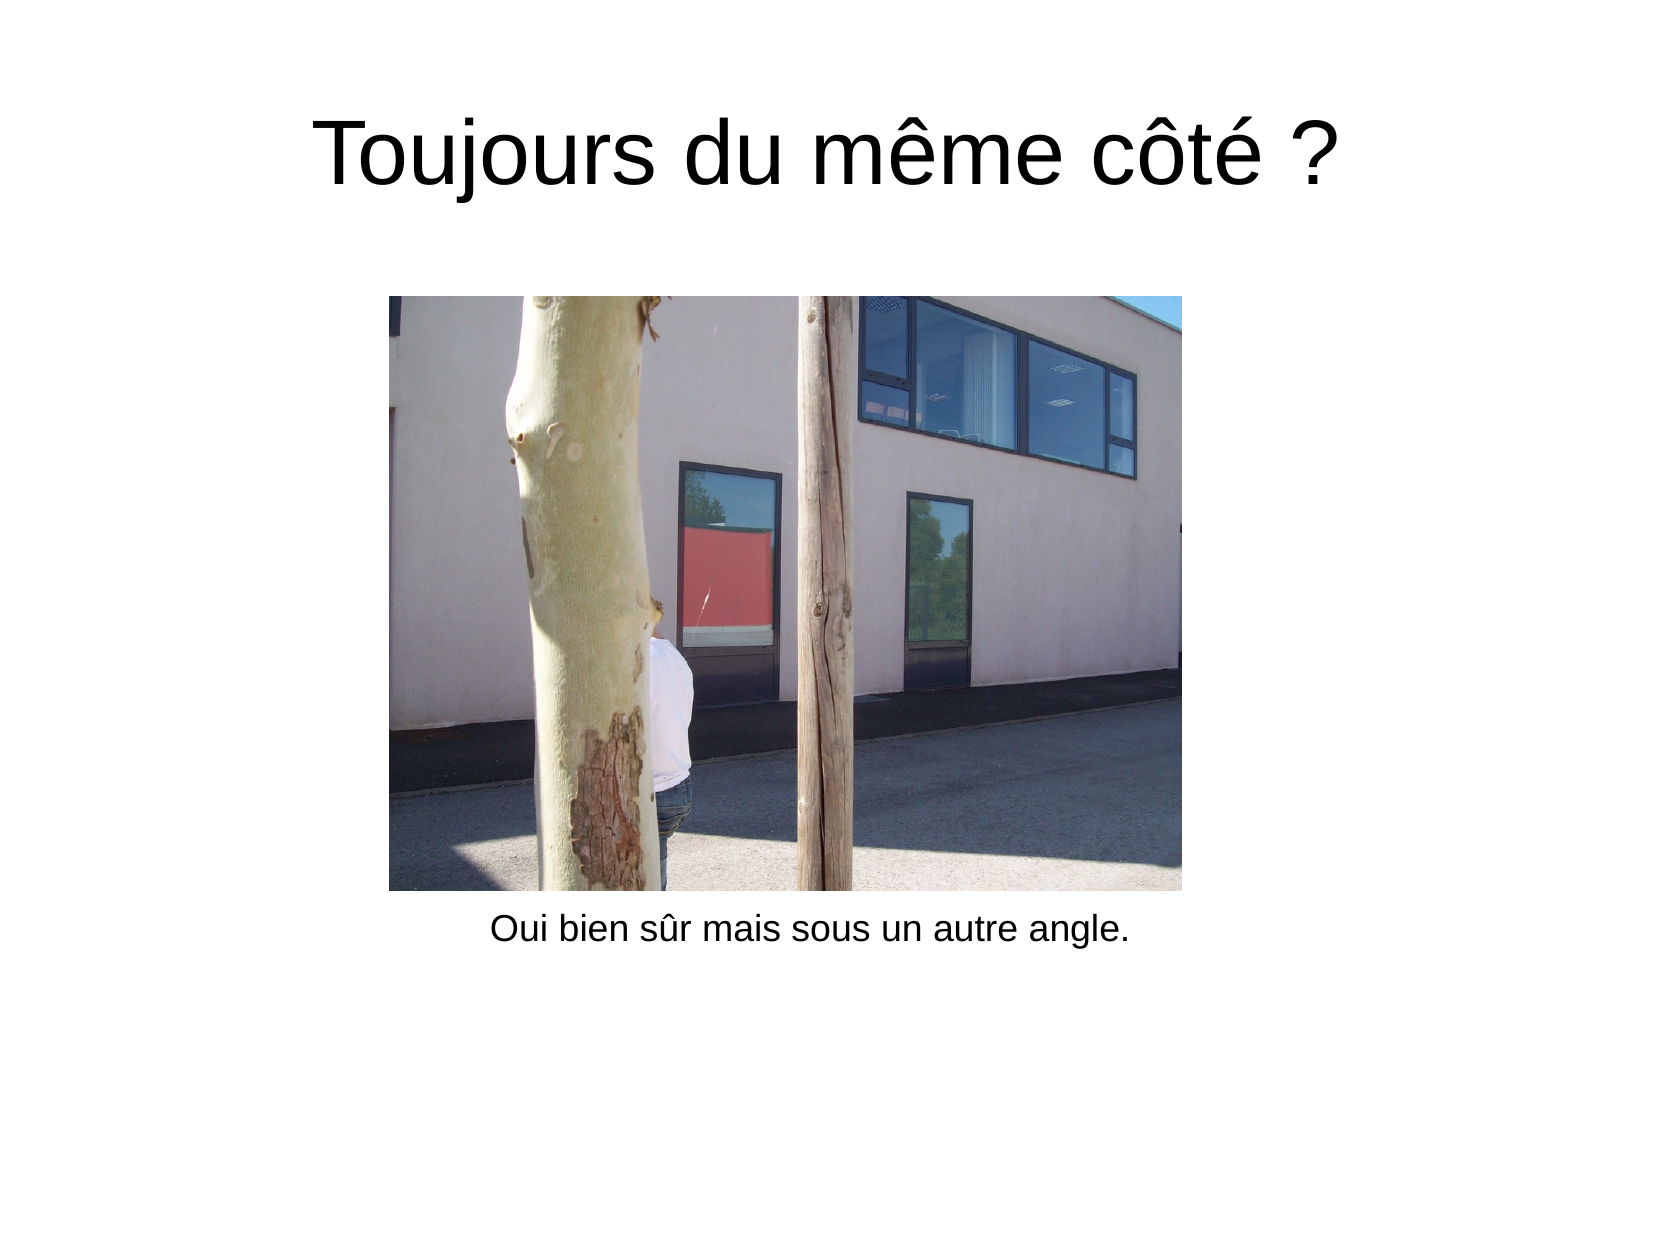

# Toujours du même côté ?
Oui bien sûr mais sous un autre angle.